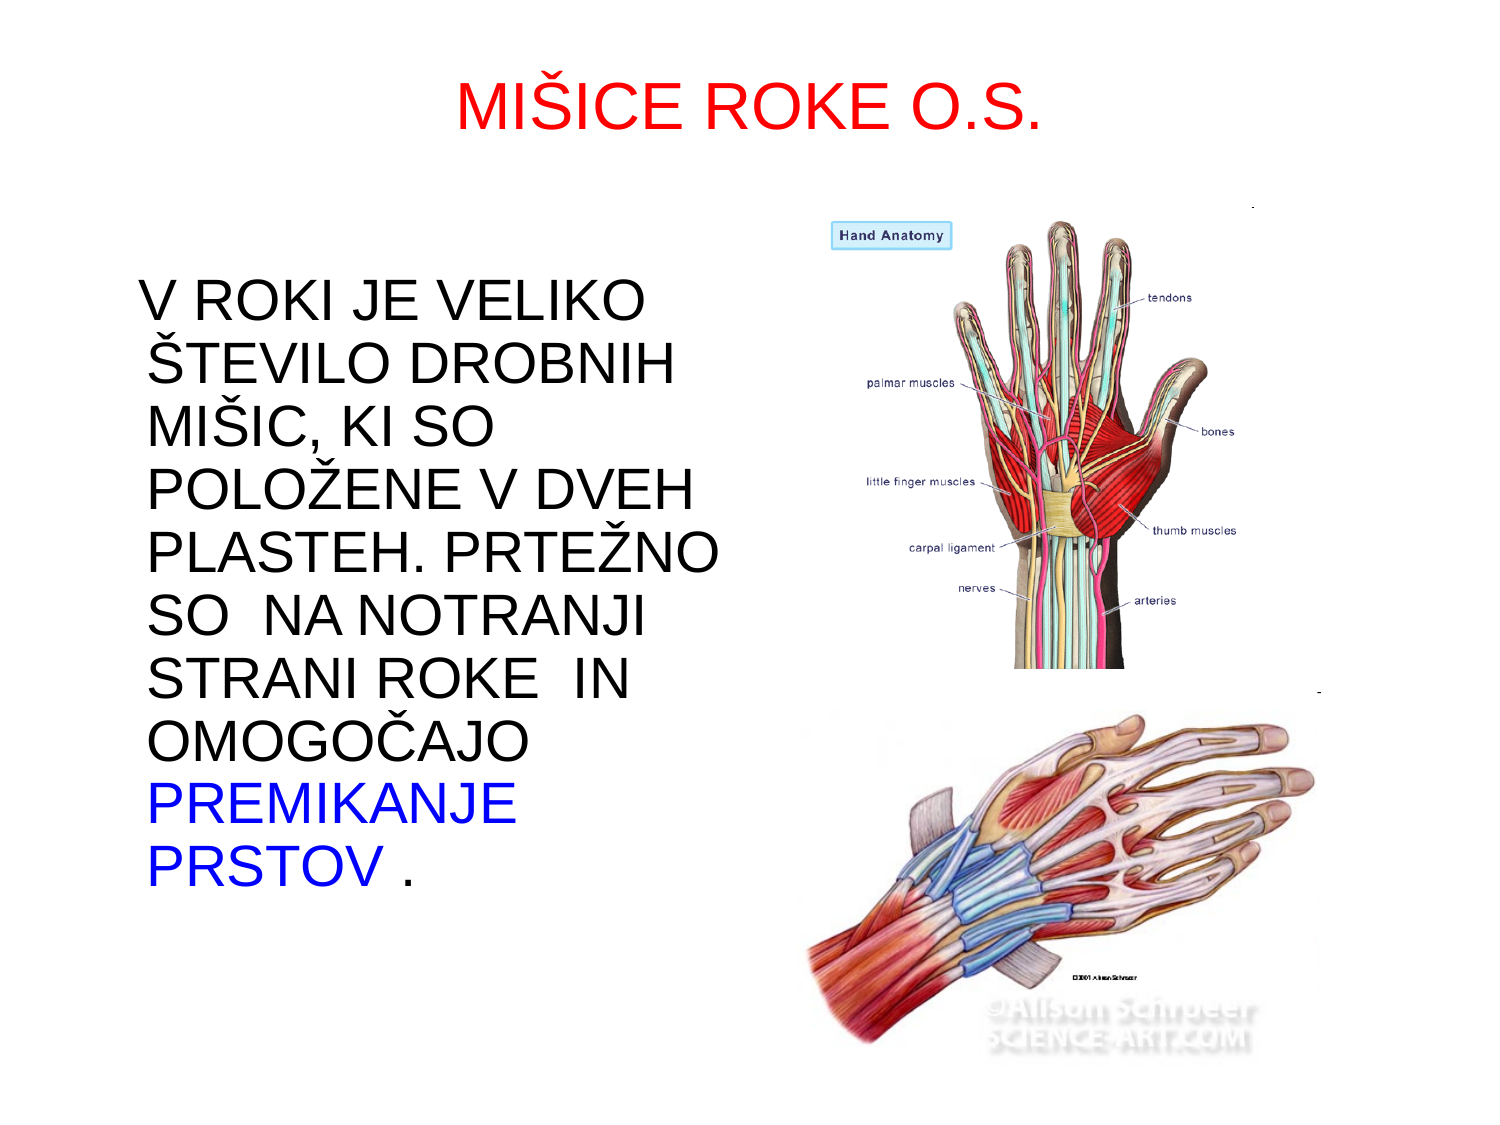

# MIŠICE ROKE O.S.
 V ROKI JE VELIKO ŠTEVILO DROBNIH MIŠIC, KI SO POLOŽENE V DVEH PLASTEH. PRTEŽNO SO NA NOTRANJI STRANI ROKE IN OMOGOČAJO PREMIKANJE PRSTOV .